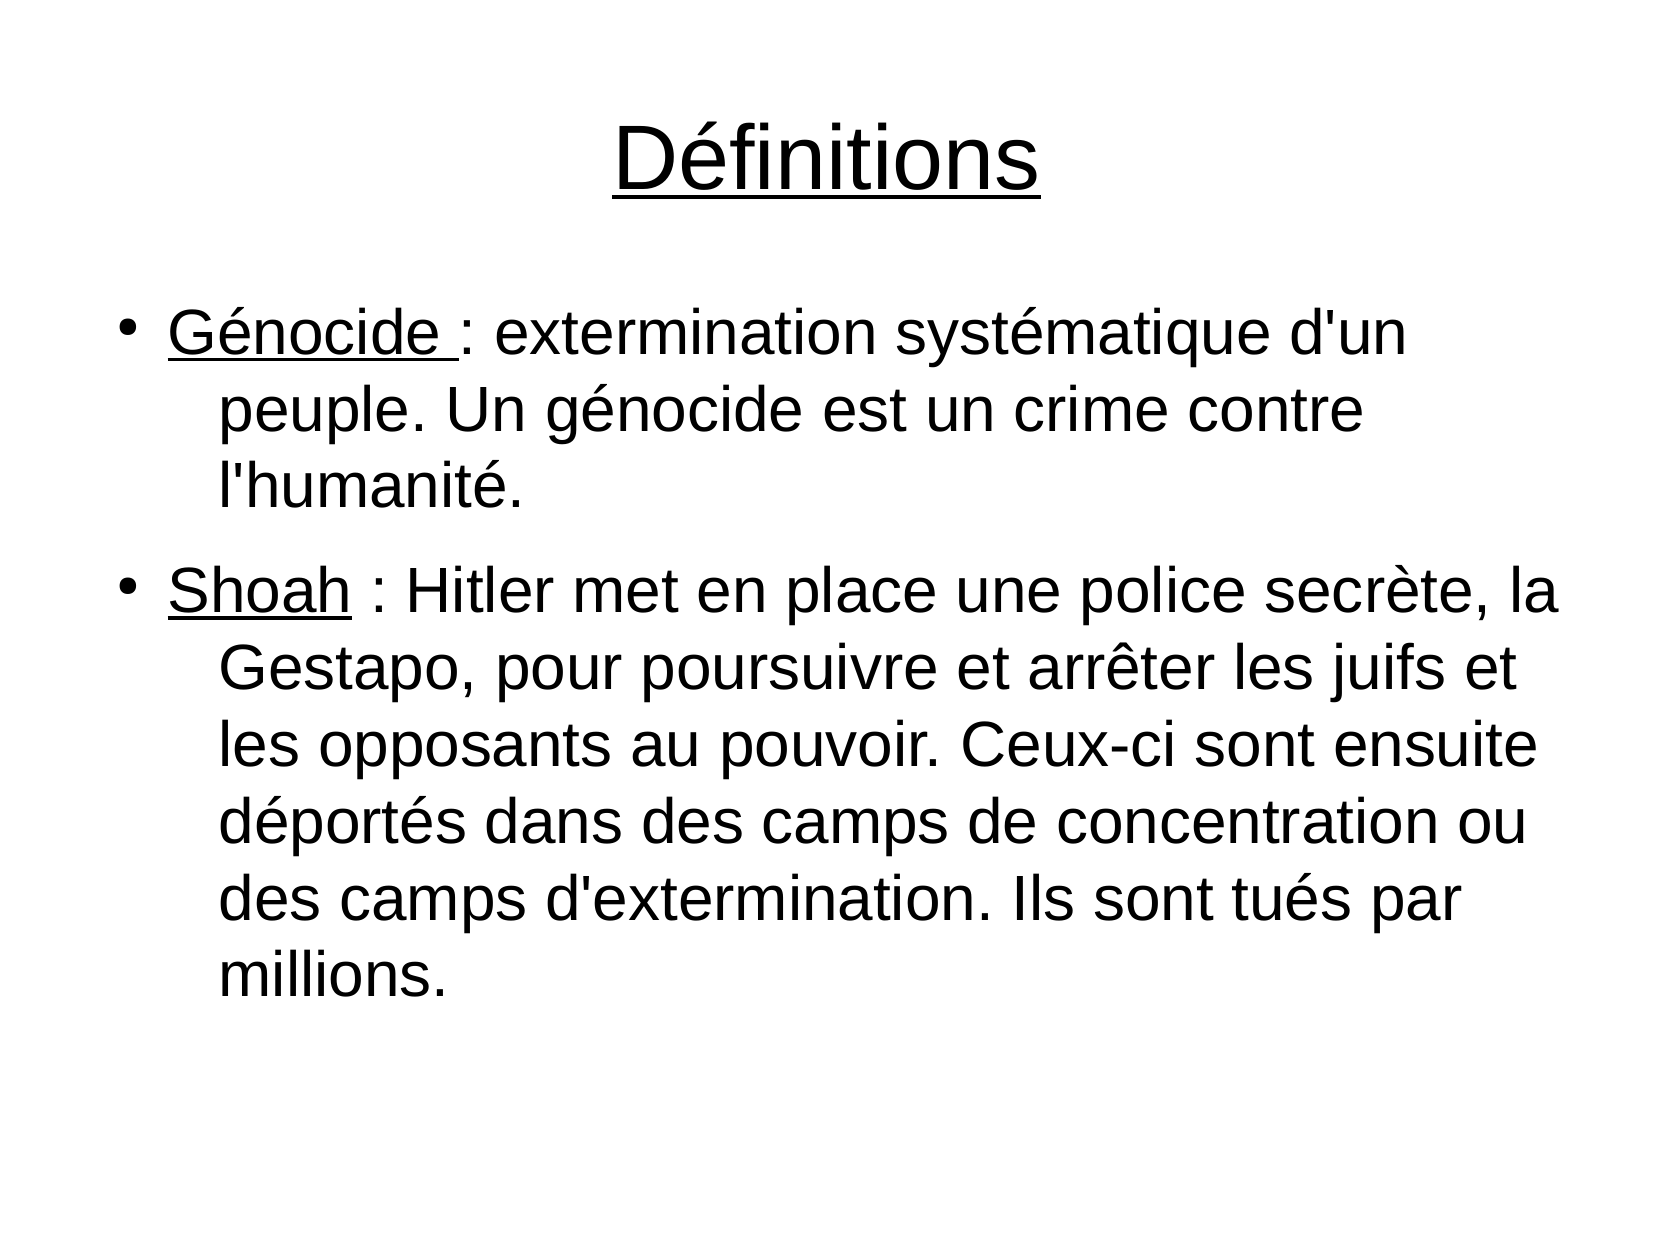

# Définitions
Génocide : extermination systématique d'un peuple. Un génocide est un crime contre l'humanité.
Shoah : Hitler met en place une police secrète, la Gestapo, pour poursuivre et arrêter les juifs et les opposants au pouvoir. Ceux-ci sont ensuite déportés dans des camps de concentration ou des camps d'extermination. Ils sont tués par millions.